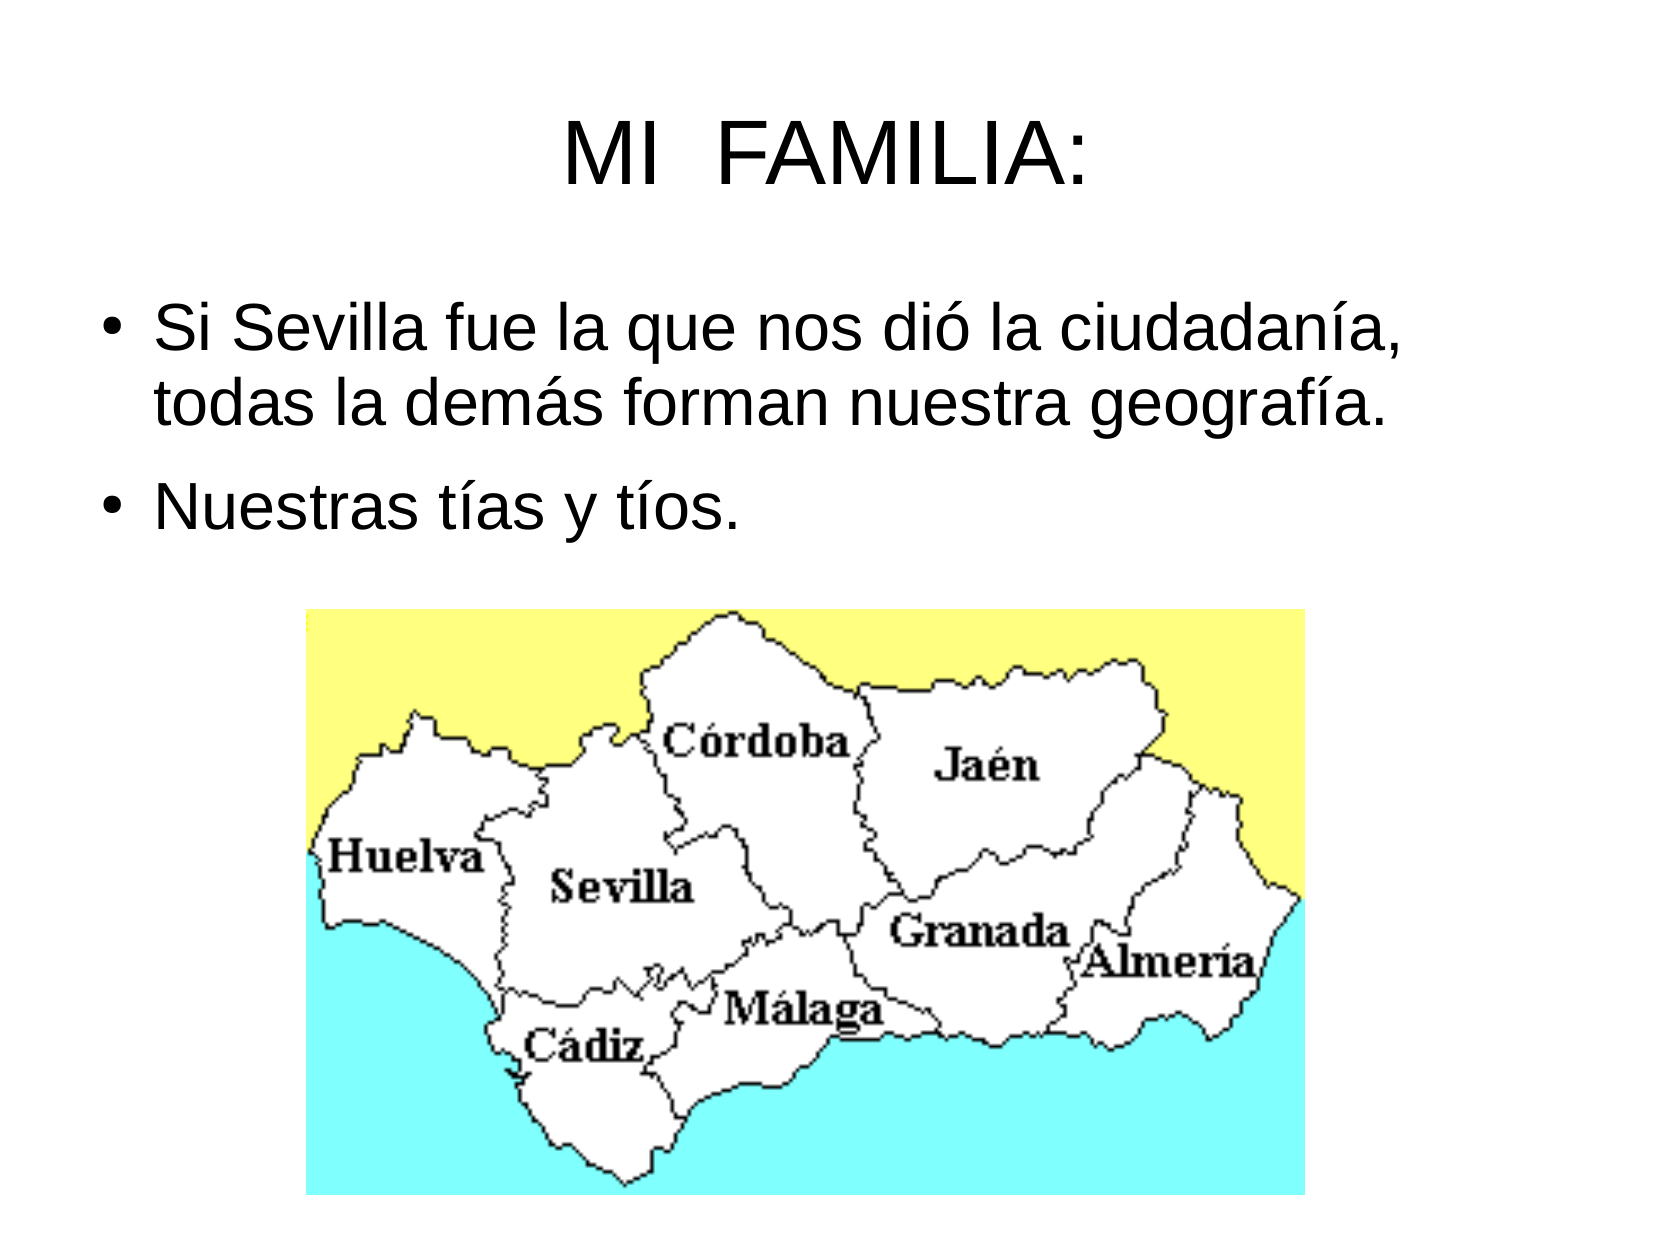

# MI FAMILIA:
Si Sevilla fue la que nos dió la ciudadanía, todas la demás forman nuestra geografía.
Nuestras tías y tíos.